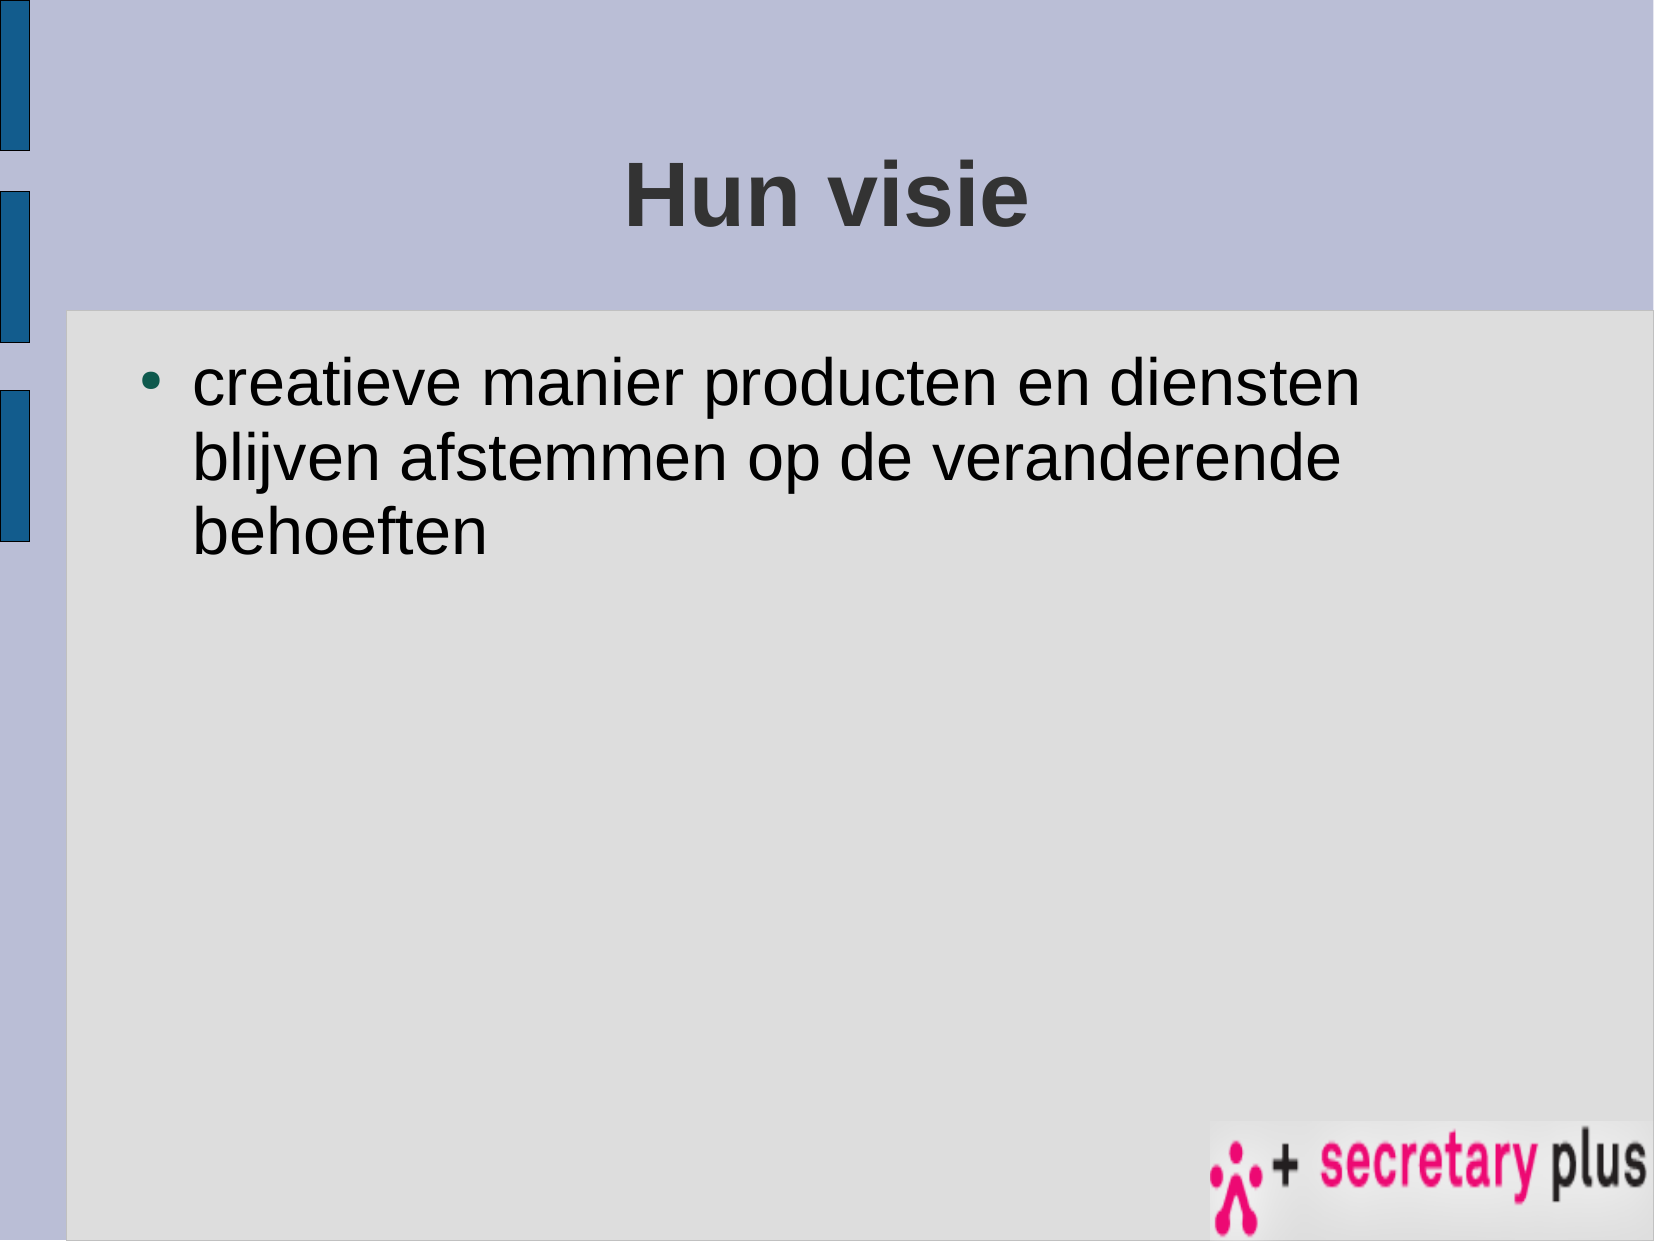

# Hun visie
creatieve manier producten en diensten blijven afstemmen op de veranderende behoeften